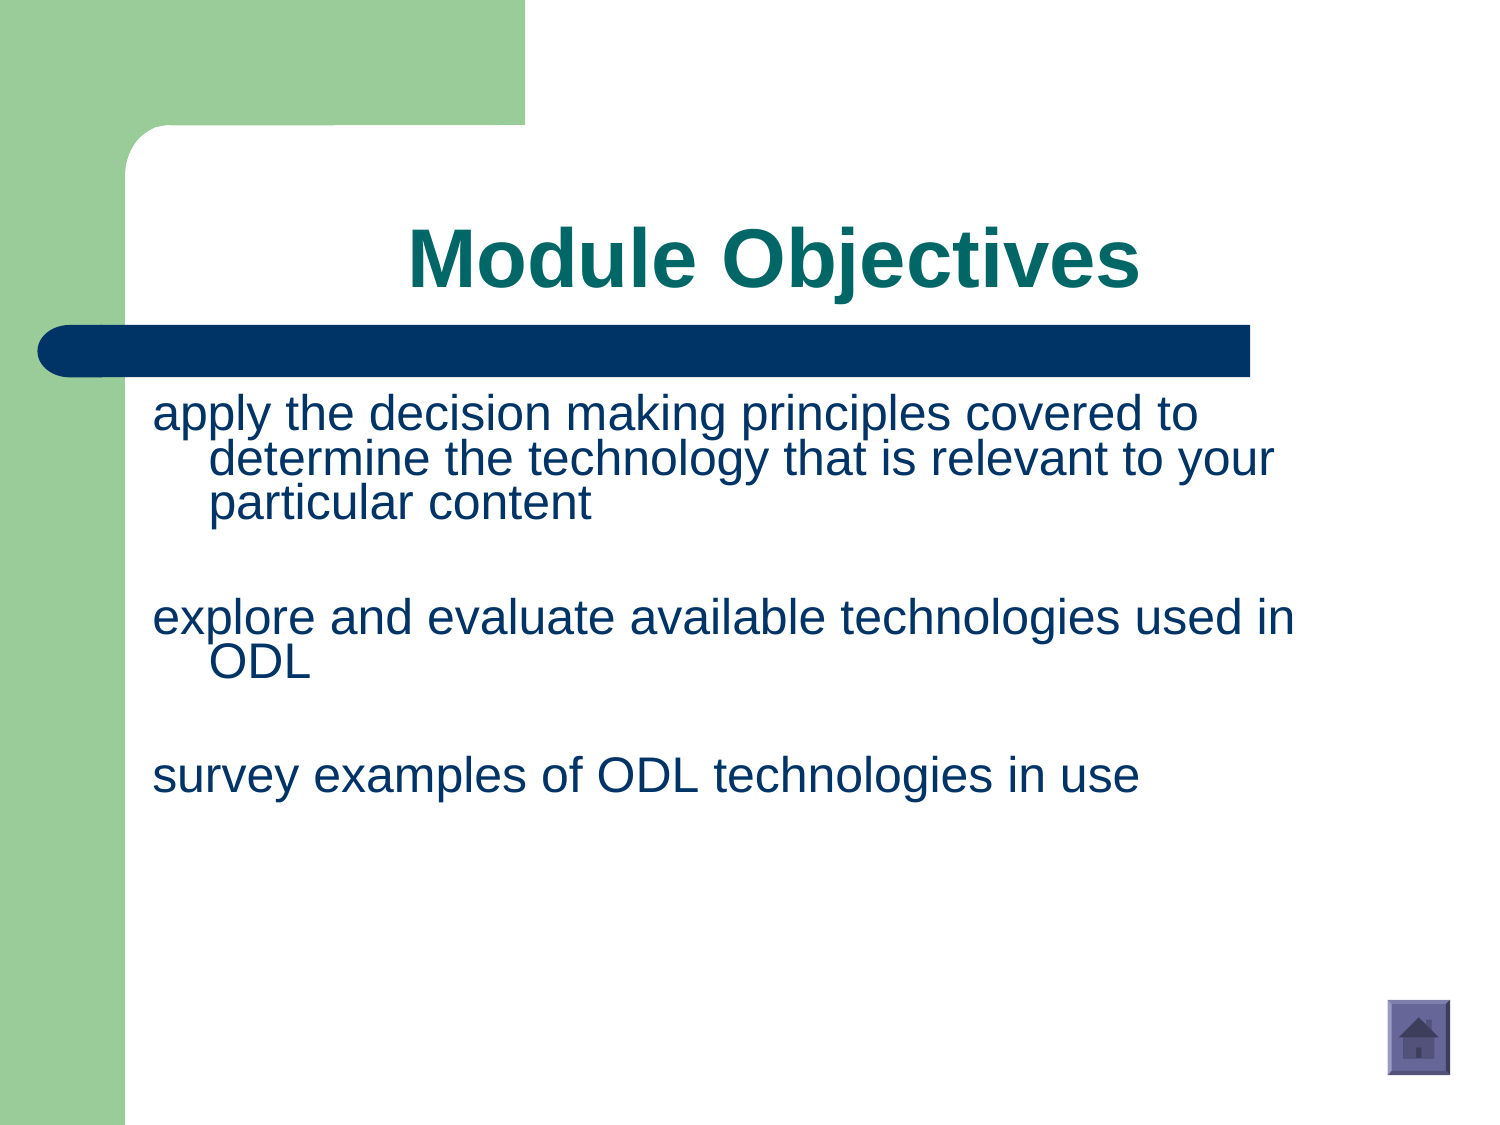

# Module Objectives
apply the decision making principles covered to determine the technology that is relevant to your particular content
explore and evaluate available technologies used in ODL
survey examples of ODL technologies in use